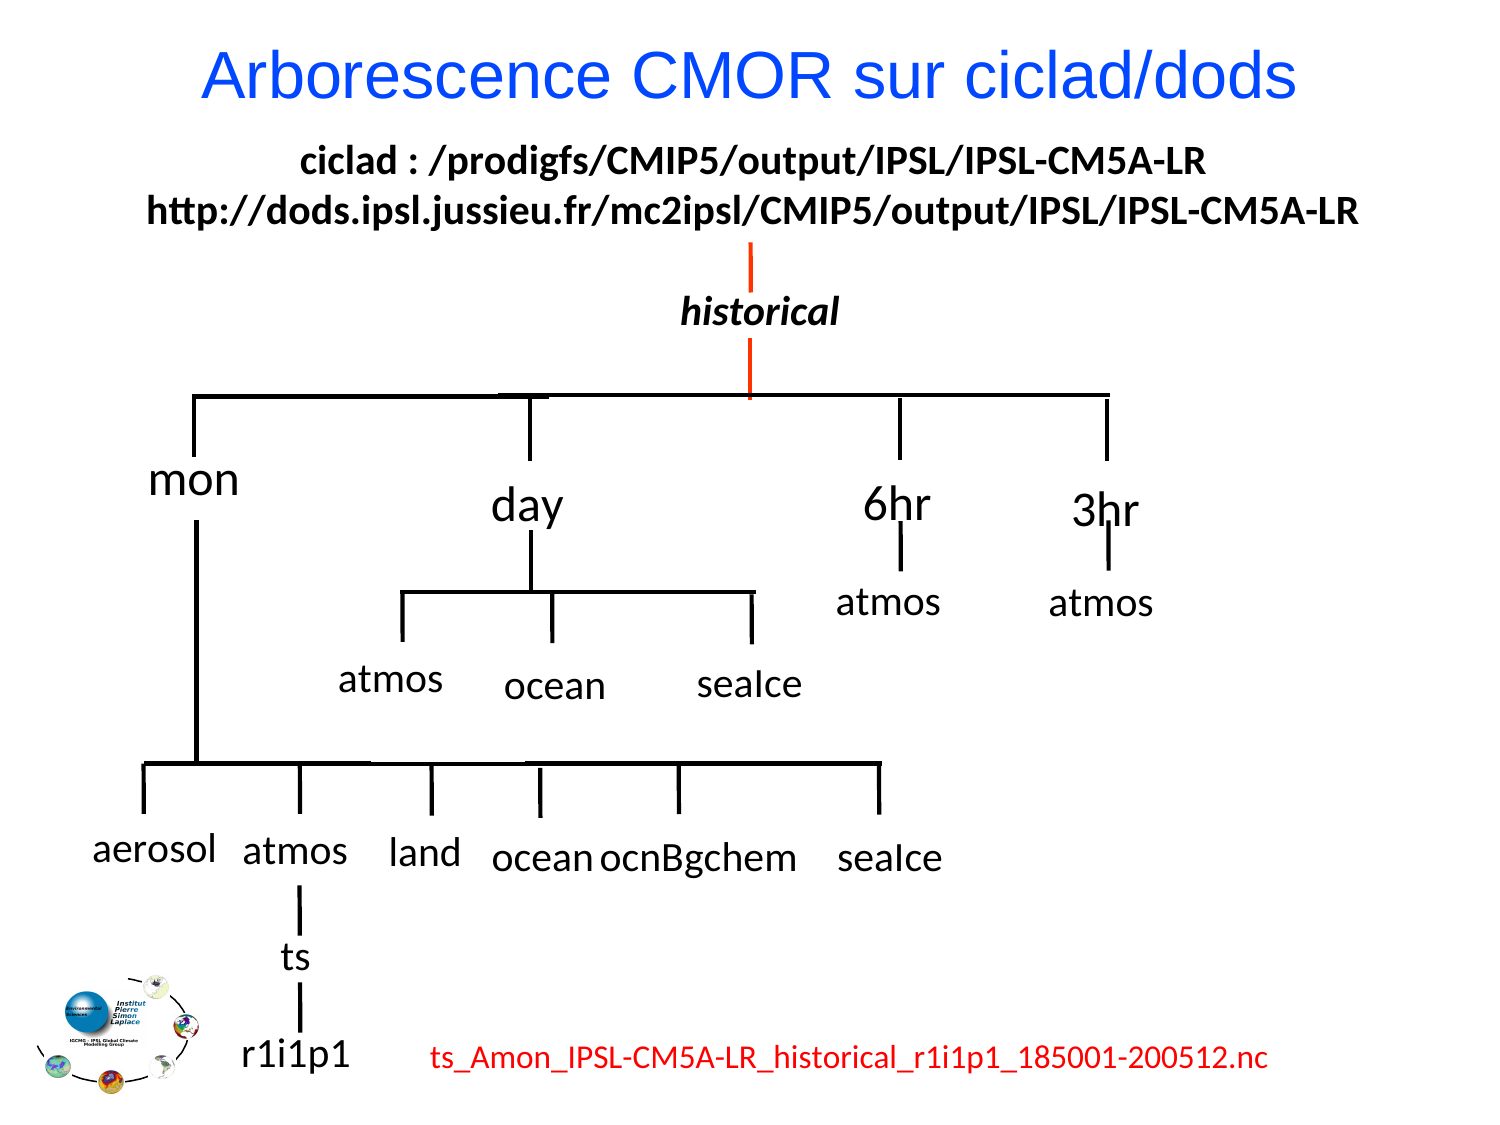

Arborescence CMOR sur ciclad/dods
ciclad : /prodigfs/CMIP5/output/IPSL/IPSL-CM5A-LR
http://dods.ipsl.jussieu.fr/mc2ipsl/CMIP5/output/IPSL/IPSL-CM5A-LR
historical
mon
6hr
day
3hr
atmos
atmos
atmos
seaIce
ocean
aerosol
atmos
land
ocean
ocnBgchem
seaIce
ts
r1i1p1
ts_Amon_IPSL-CM5A-LR_historical_r1i1p1_185001-200512.nc